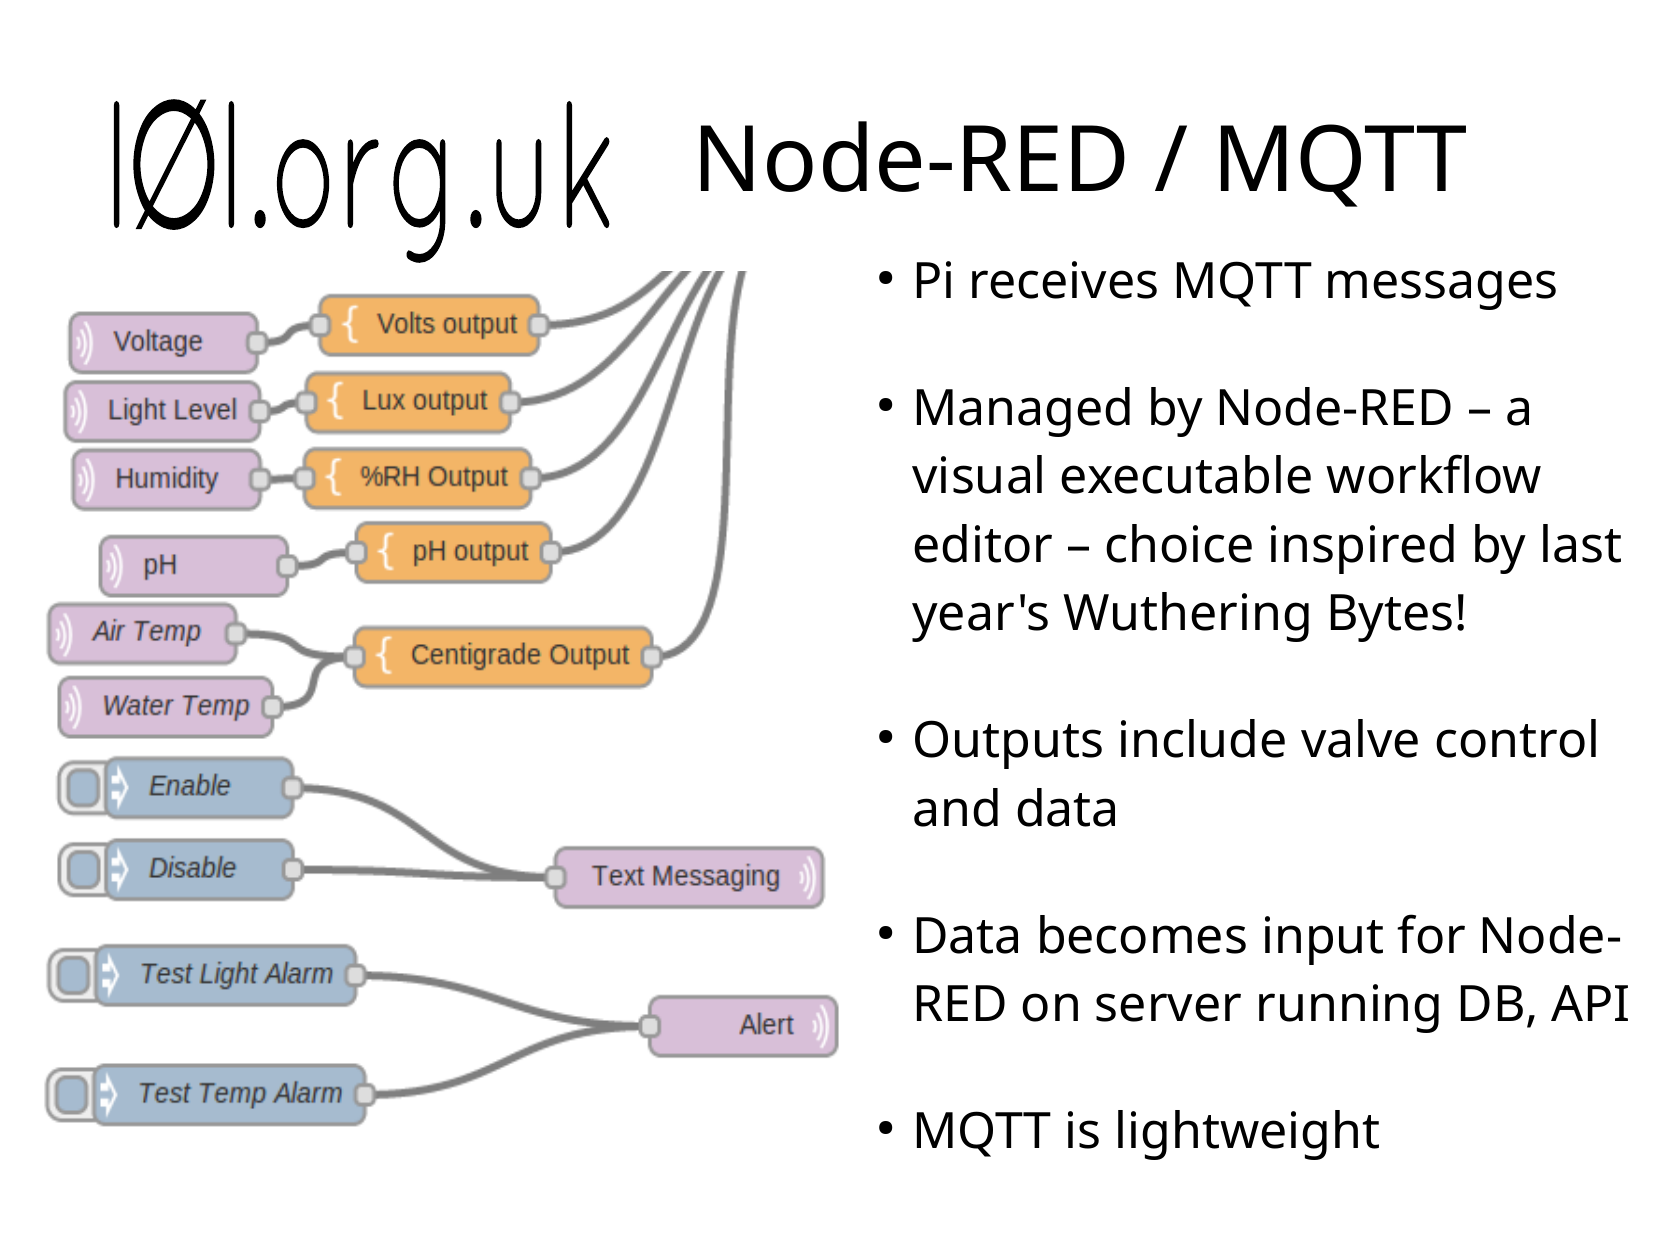

# Node-RED / MQTT
Pi receives MQTT messages
Managed by Node-RED – a visual executable workflow editor – choice inspired by last year's Wuthering Bytes!
Outputs include valve control and data
Data becomes input for Node-RED on server running DB, API
MQTT is lightweight